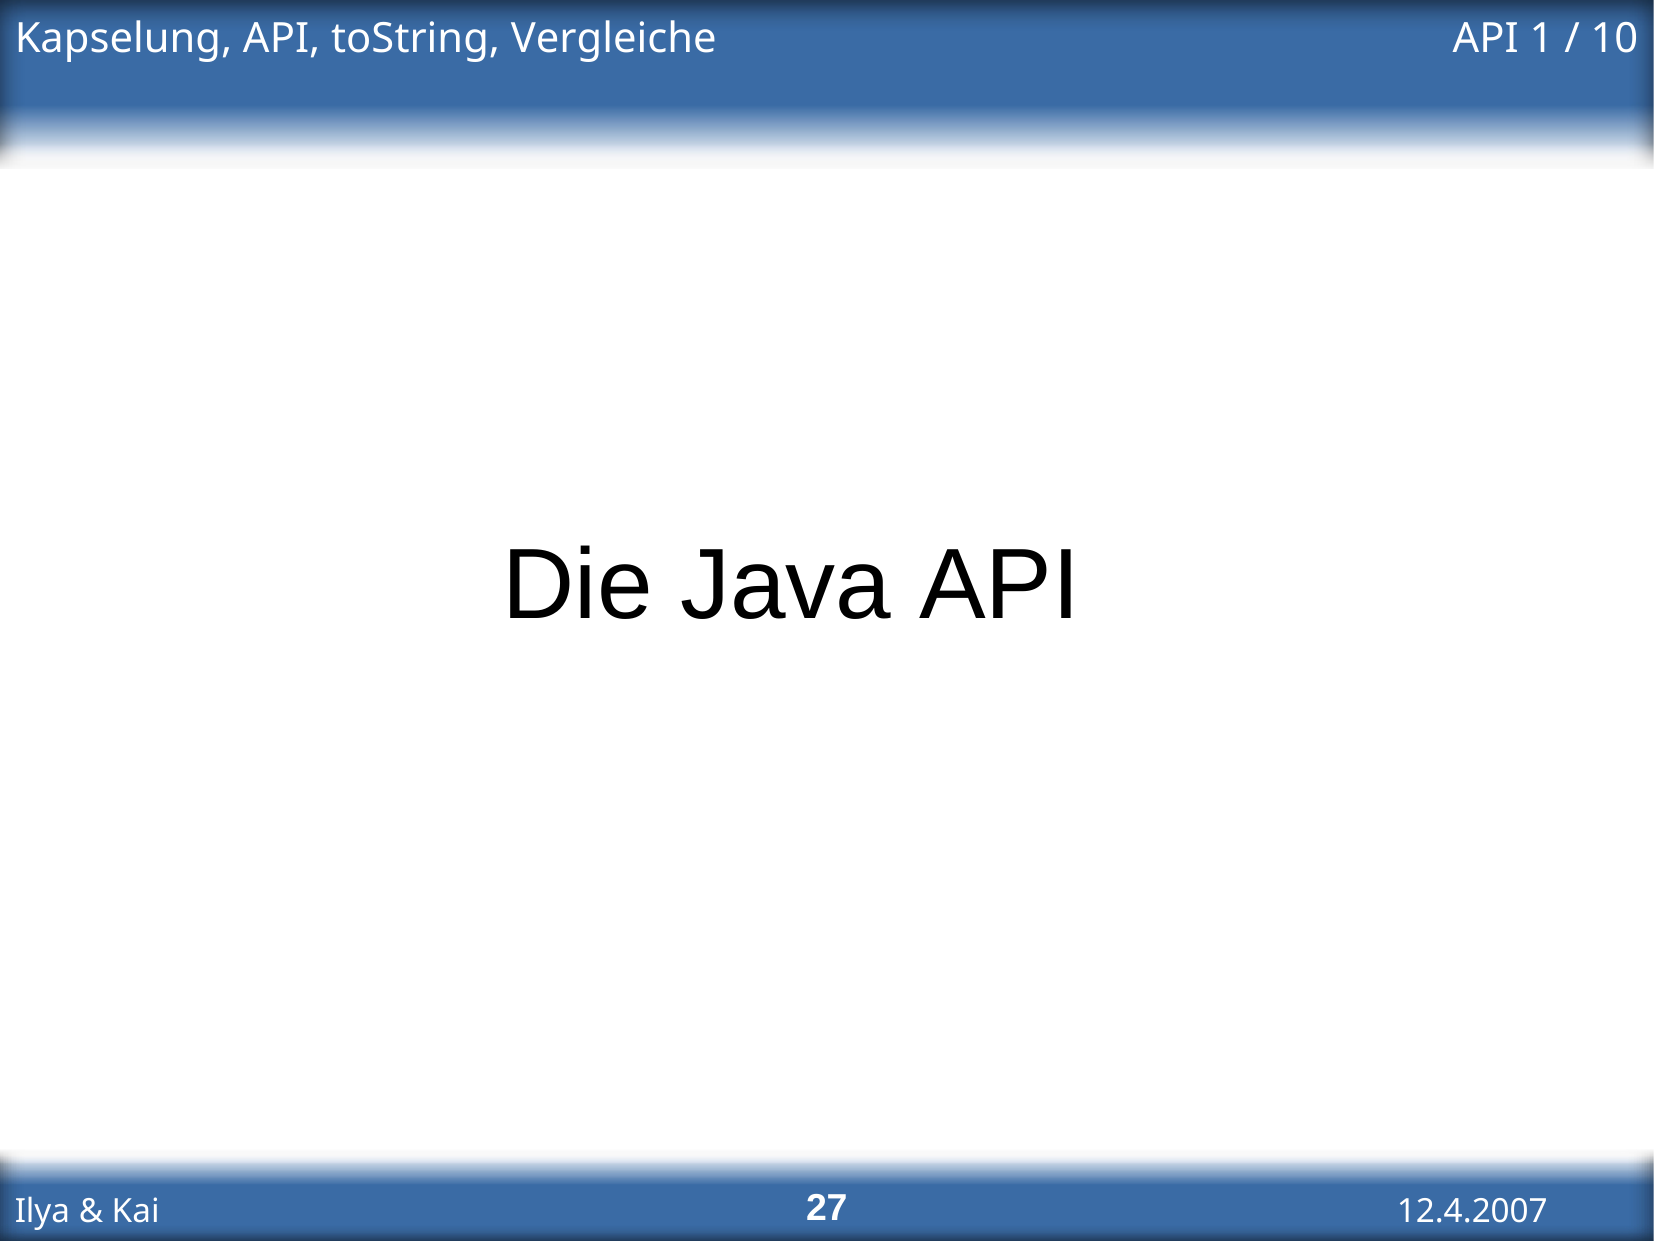

API 1 / 10
Die Java API
27